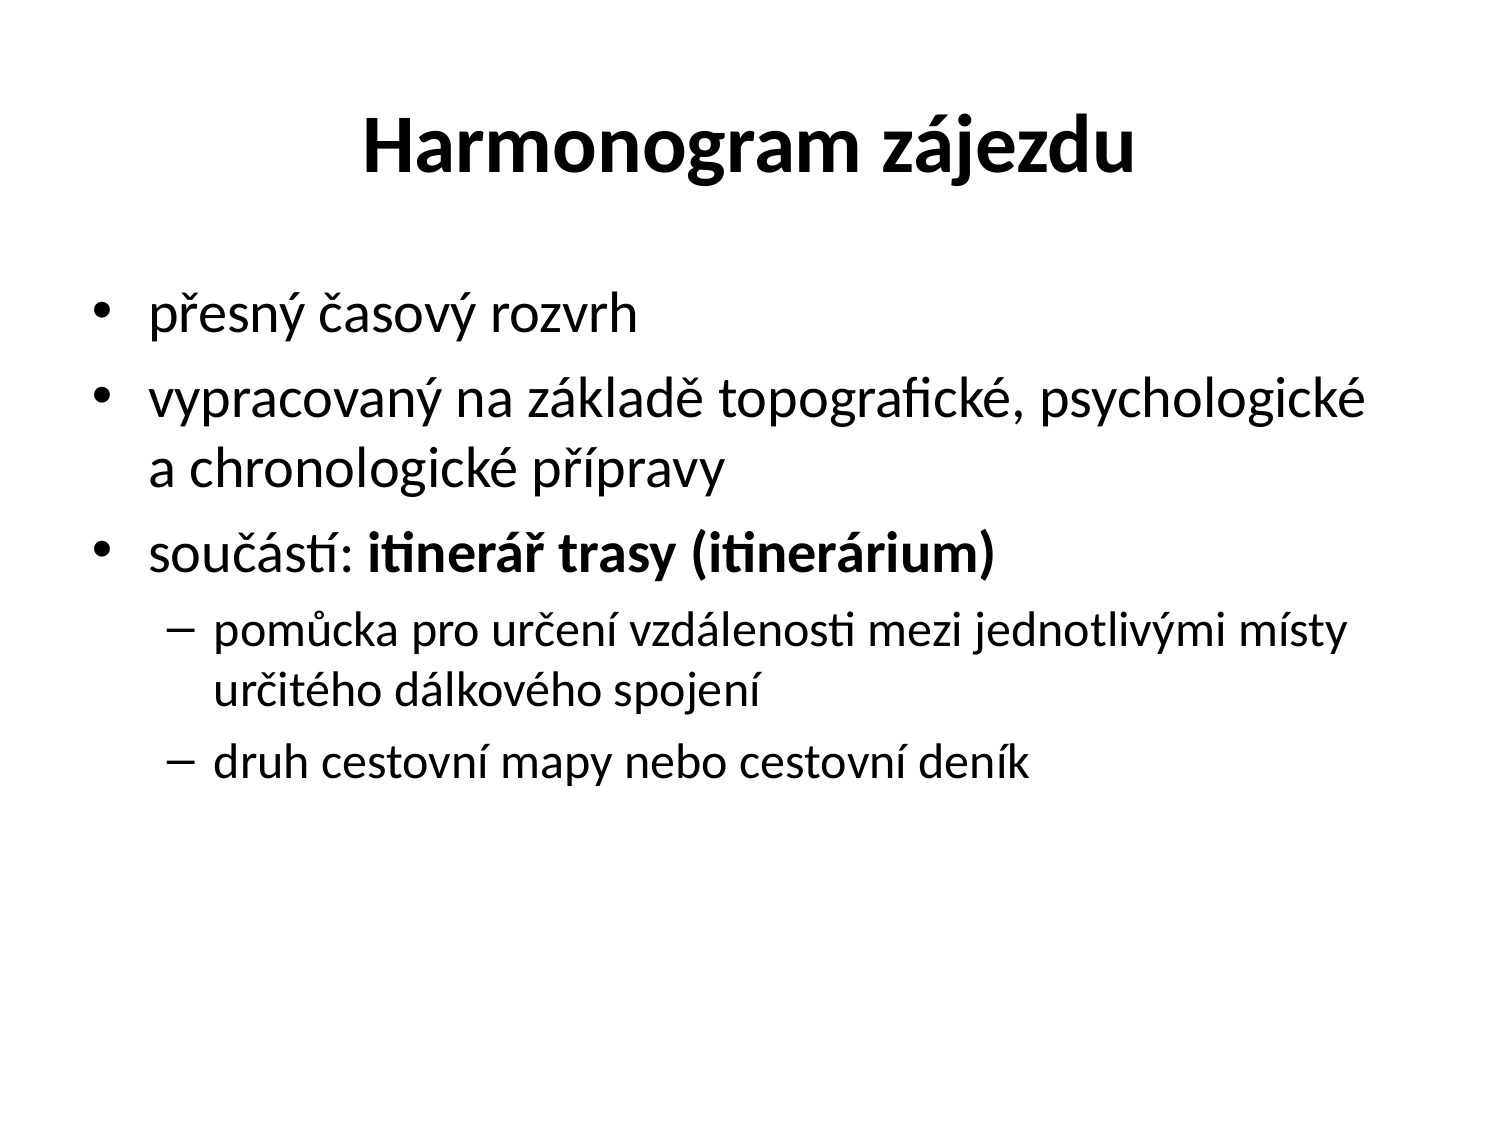

# Harmonogram zájezdu
přesný časový rozvrh
vypracovaný na základě topografické, psychologické
a chronologické přípravy
součástí: itinerář trasy (itinerárium)
pomůcka pro určení vzdálenosti mezi jednotlivými místy určitého dálkového spojení
druh cestovní mapy nebo cestovní deník